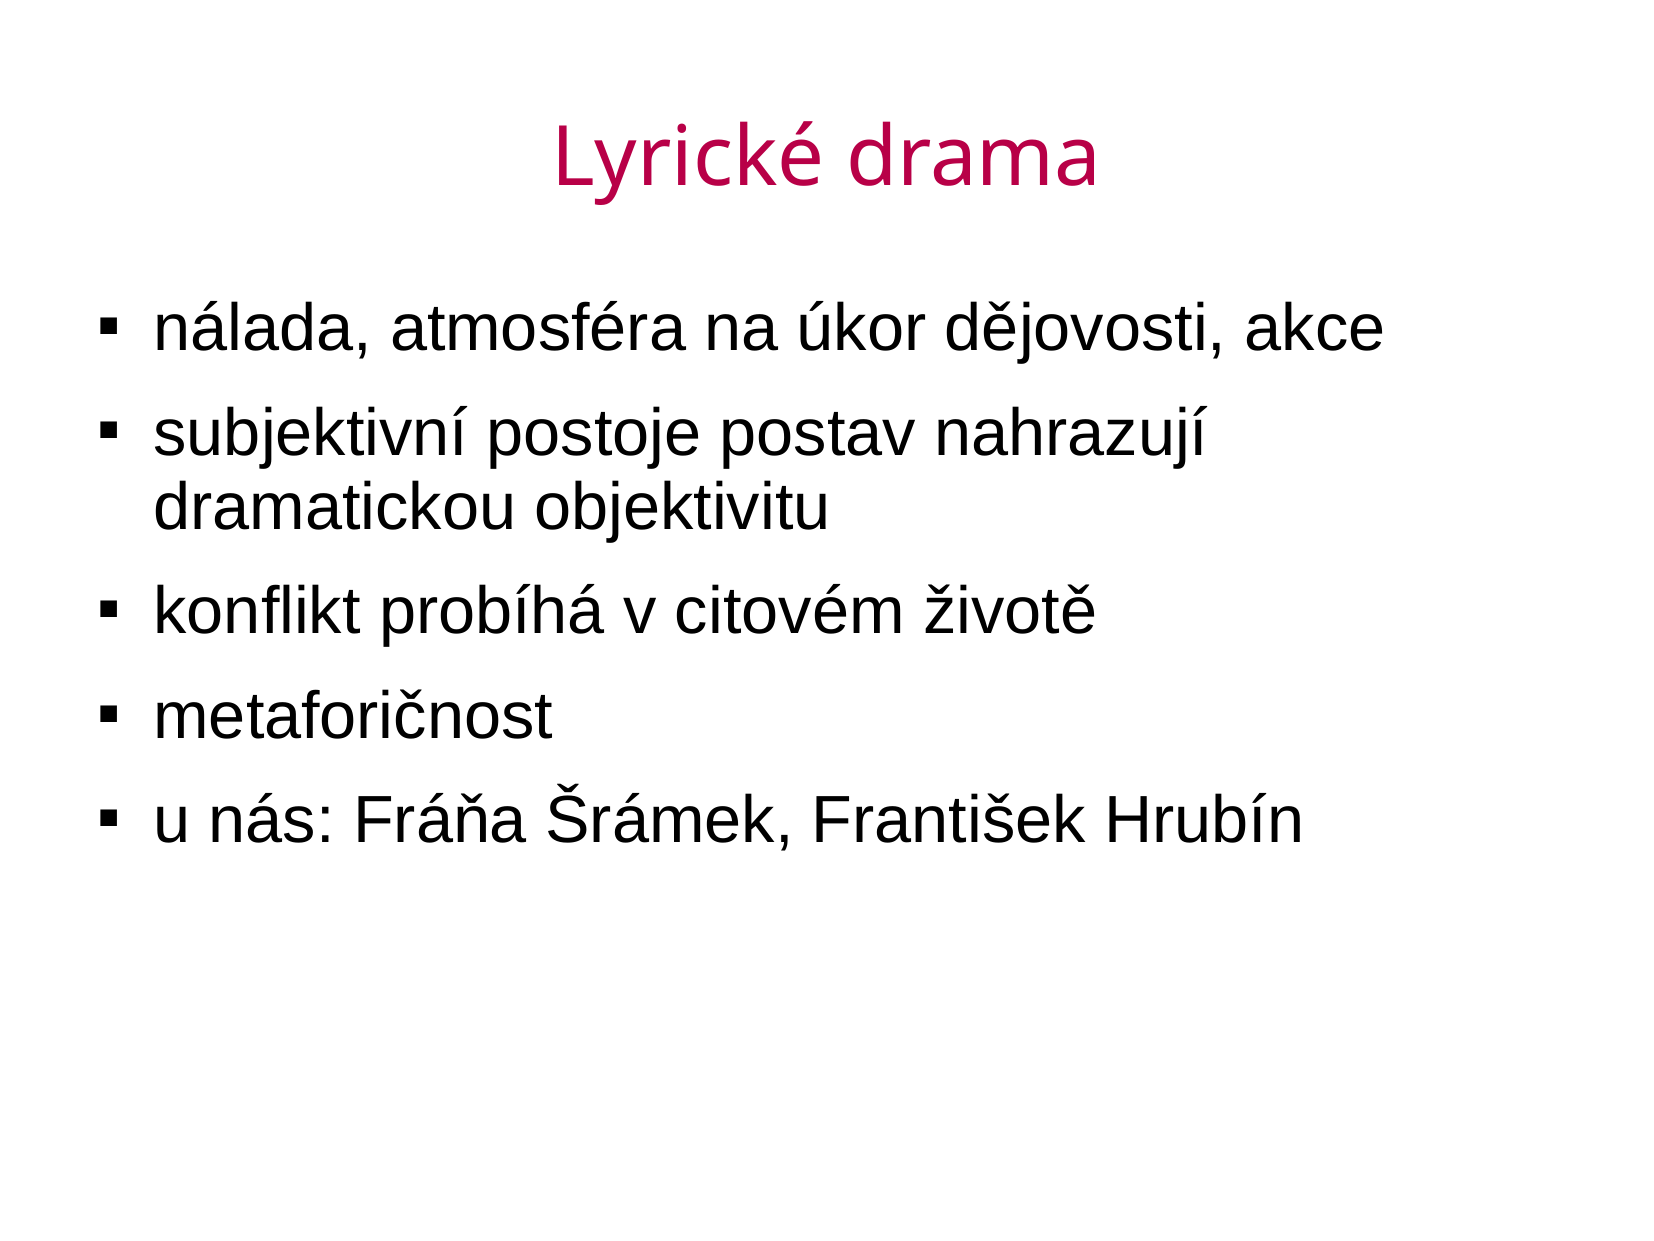

# Lyrické drama
nálada, atmosféra na úkor dějovosti, akce
subjektivní postoje postav nahrazují dramatickou objektivitu
konflikt probíhá v citovém životě
metaforičnost
u nás: Fráňa Šrámek, František Hrubín